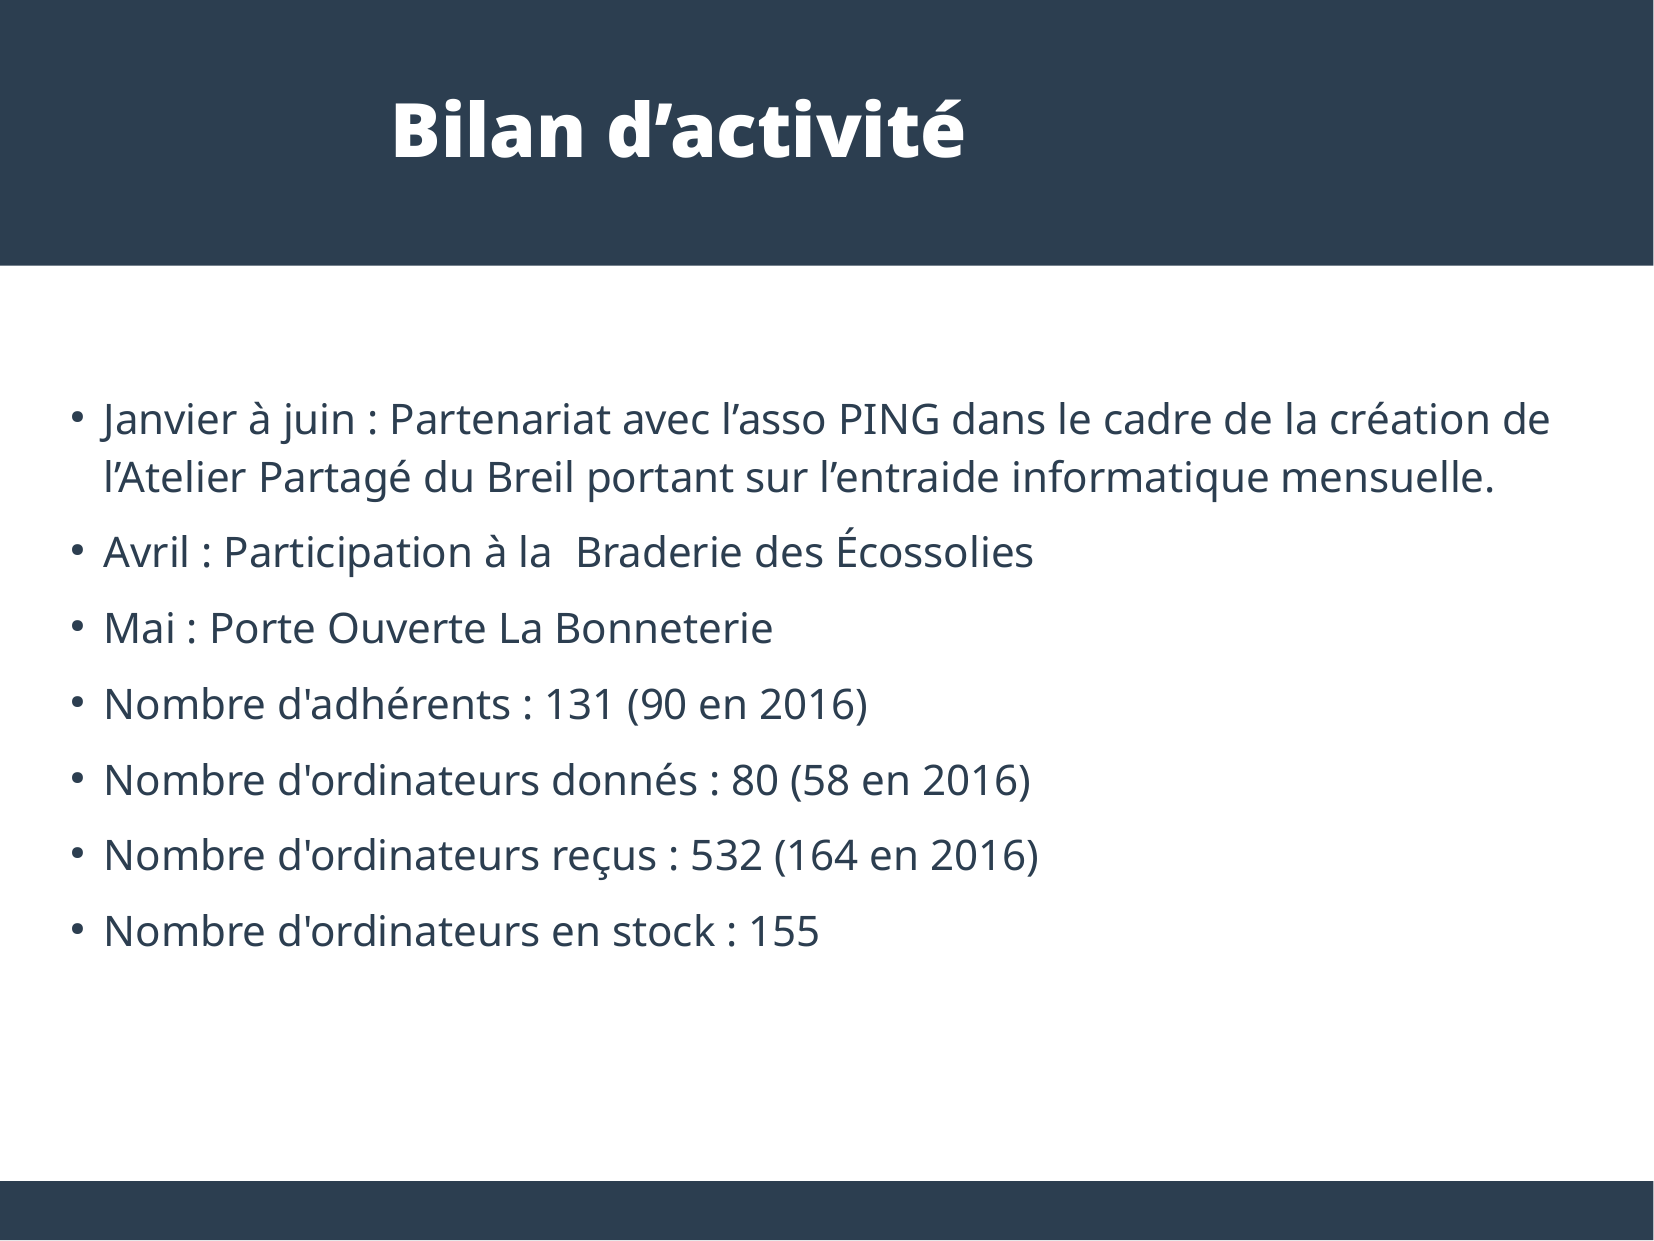

# Bilan d’activité
Janvier à juin : Partenariat avec l’asso PING dans le cadre de la création de l’Atelier Partagé du Breil portant sur l’entraide informatique mensuelle.
Avril : Participation à la Braderie des Écossolies
Mai : Porte Ouverte La Bonneterie
Nombre d'adhérents : 131 (90 en 2016)
Nombre d'ordinateurs donnés : 80 (58 en 2016)
Nombre d'ordinateurs reçus : 532 (164 en 2016)
Nombre d'ordinateurs en stock : 155